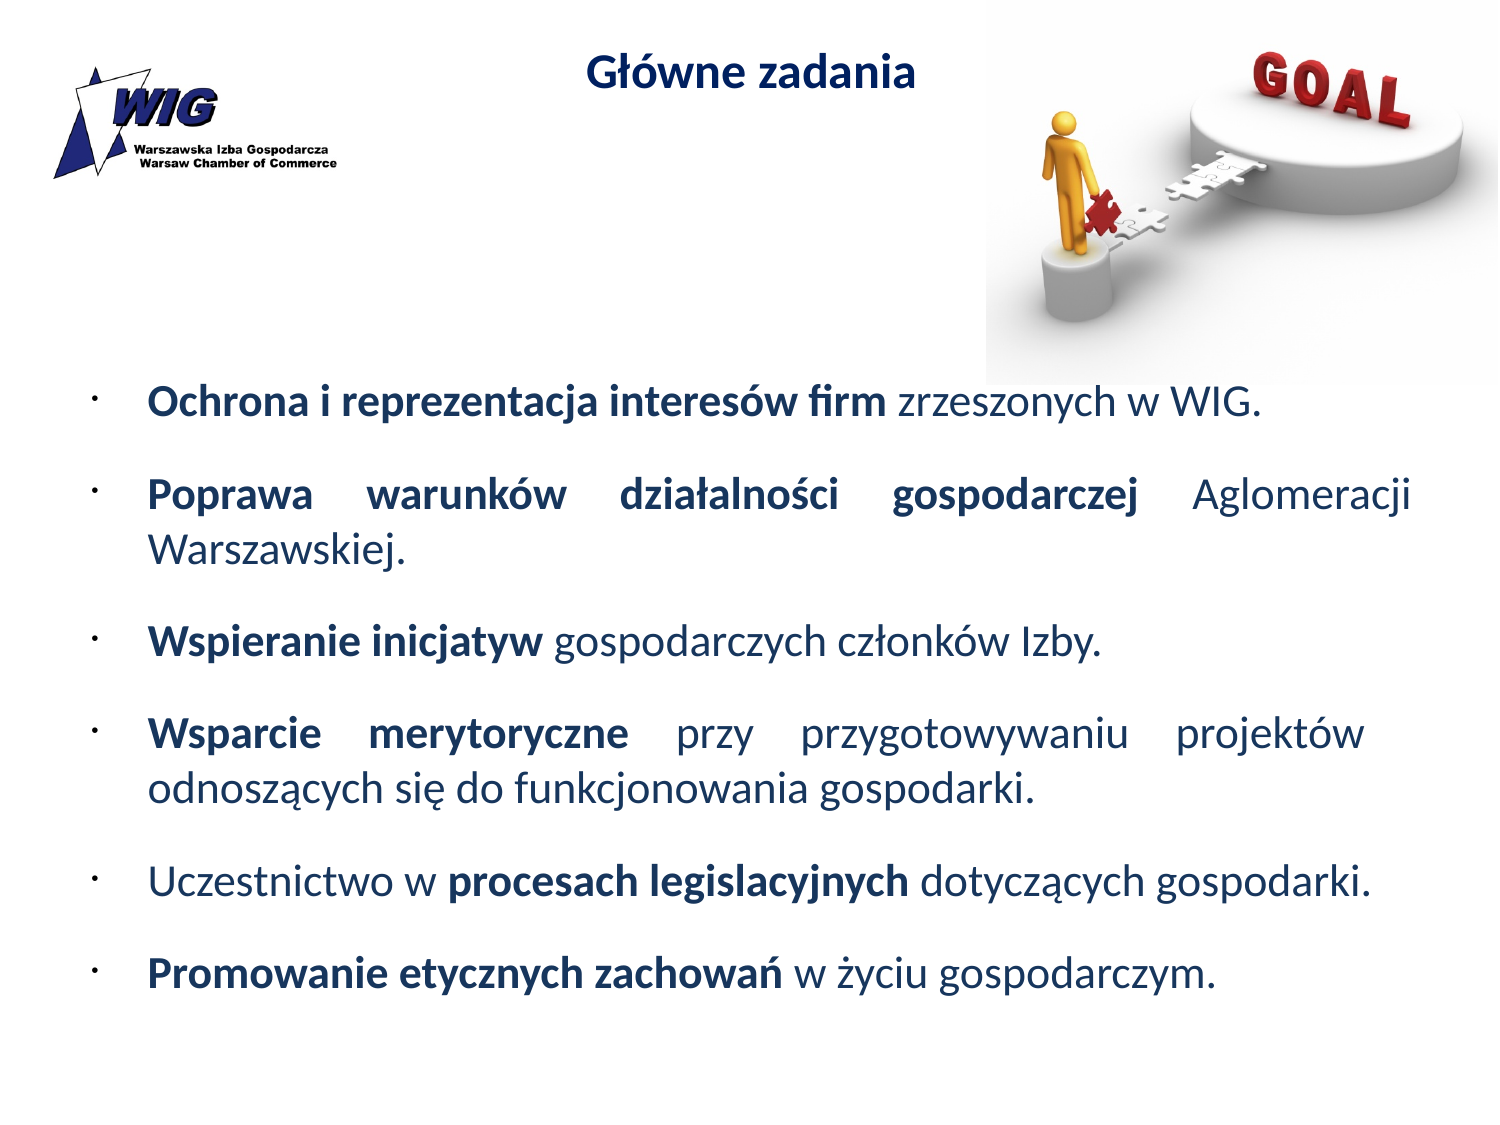

# Główne zadania
Ochrona i reprezentacja interesów firm zrzeszonych w WIG.
Poprawa warunków działalności gospodarczej Aglomeracji Warszawskiej.
Wspieranie inicjatyw gospodarczych członków Izby.
Wsparcie merytoryczne przy przygotowywaniu projektów odnoszących się do funkcjonowania gospodarki.
Uczestnictwo w procesach legislacyjnych dotyczących gospodarki.
Promowanie etycznych zachowań w życiu gospodarczym.